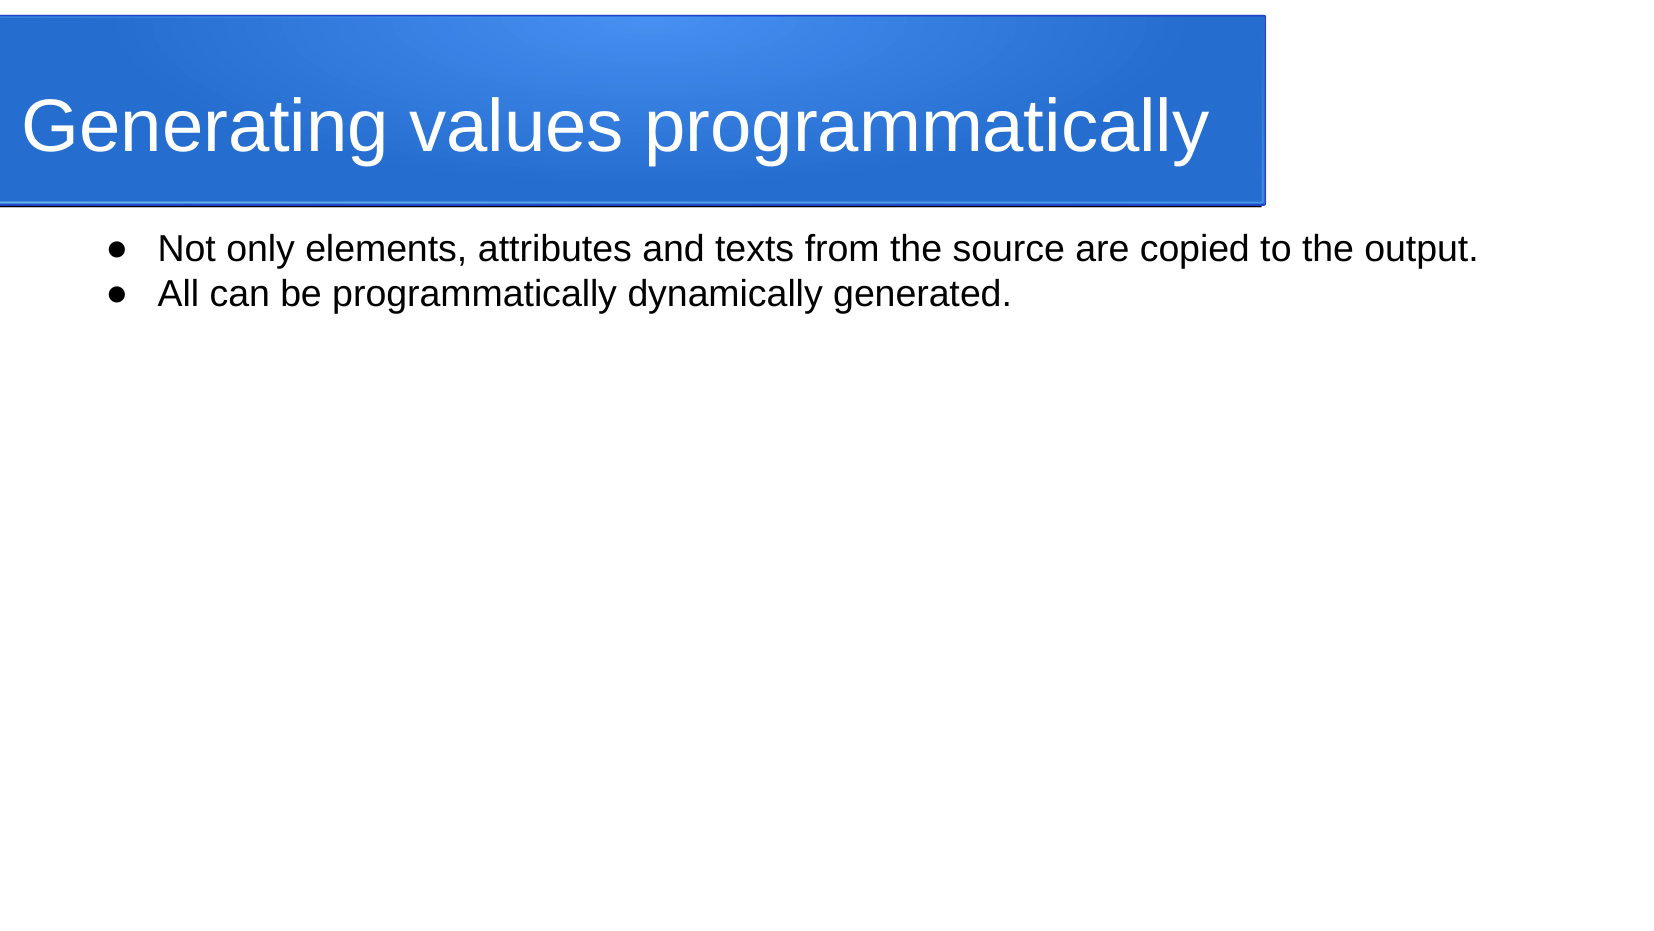

# Generating values programmatically
Not only elements, attributes and texts from the source are copied to the output.
All can be programmatically dynamically generated.